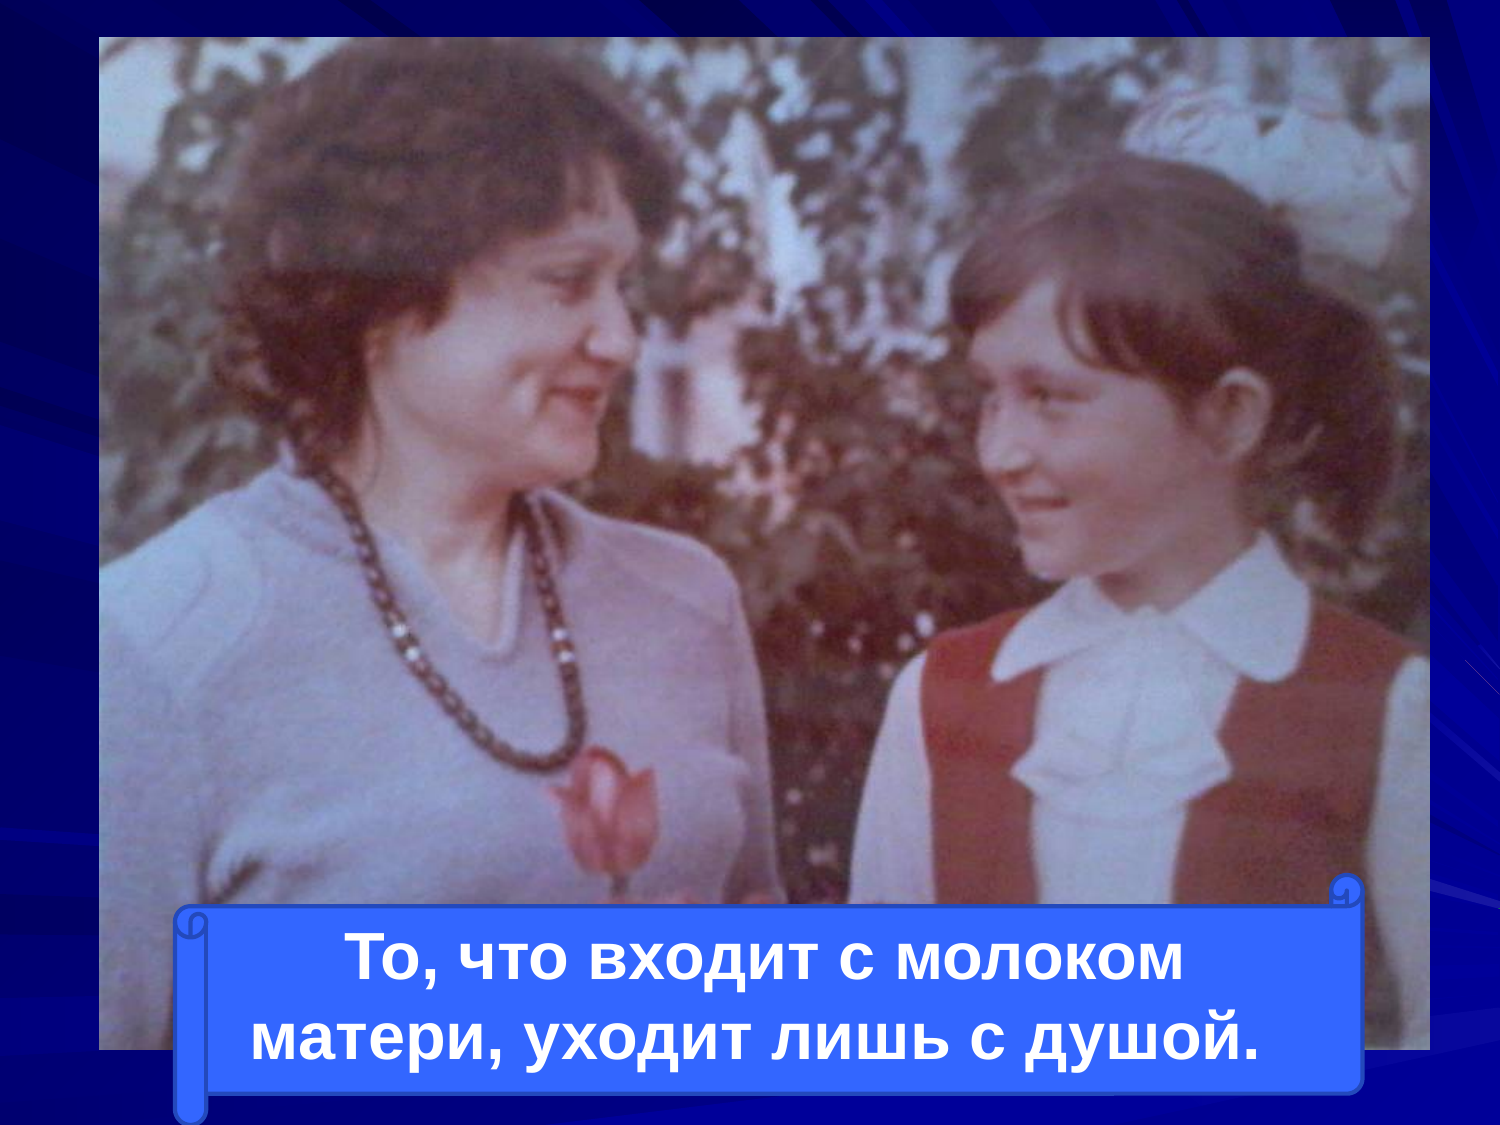

То, что входит с молоком матери, уходит лишь с душой.